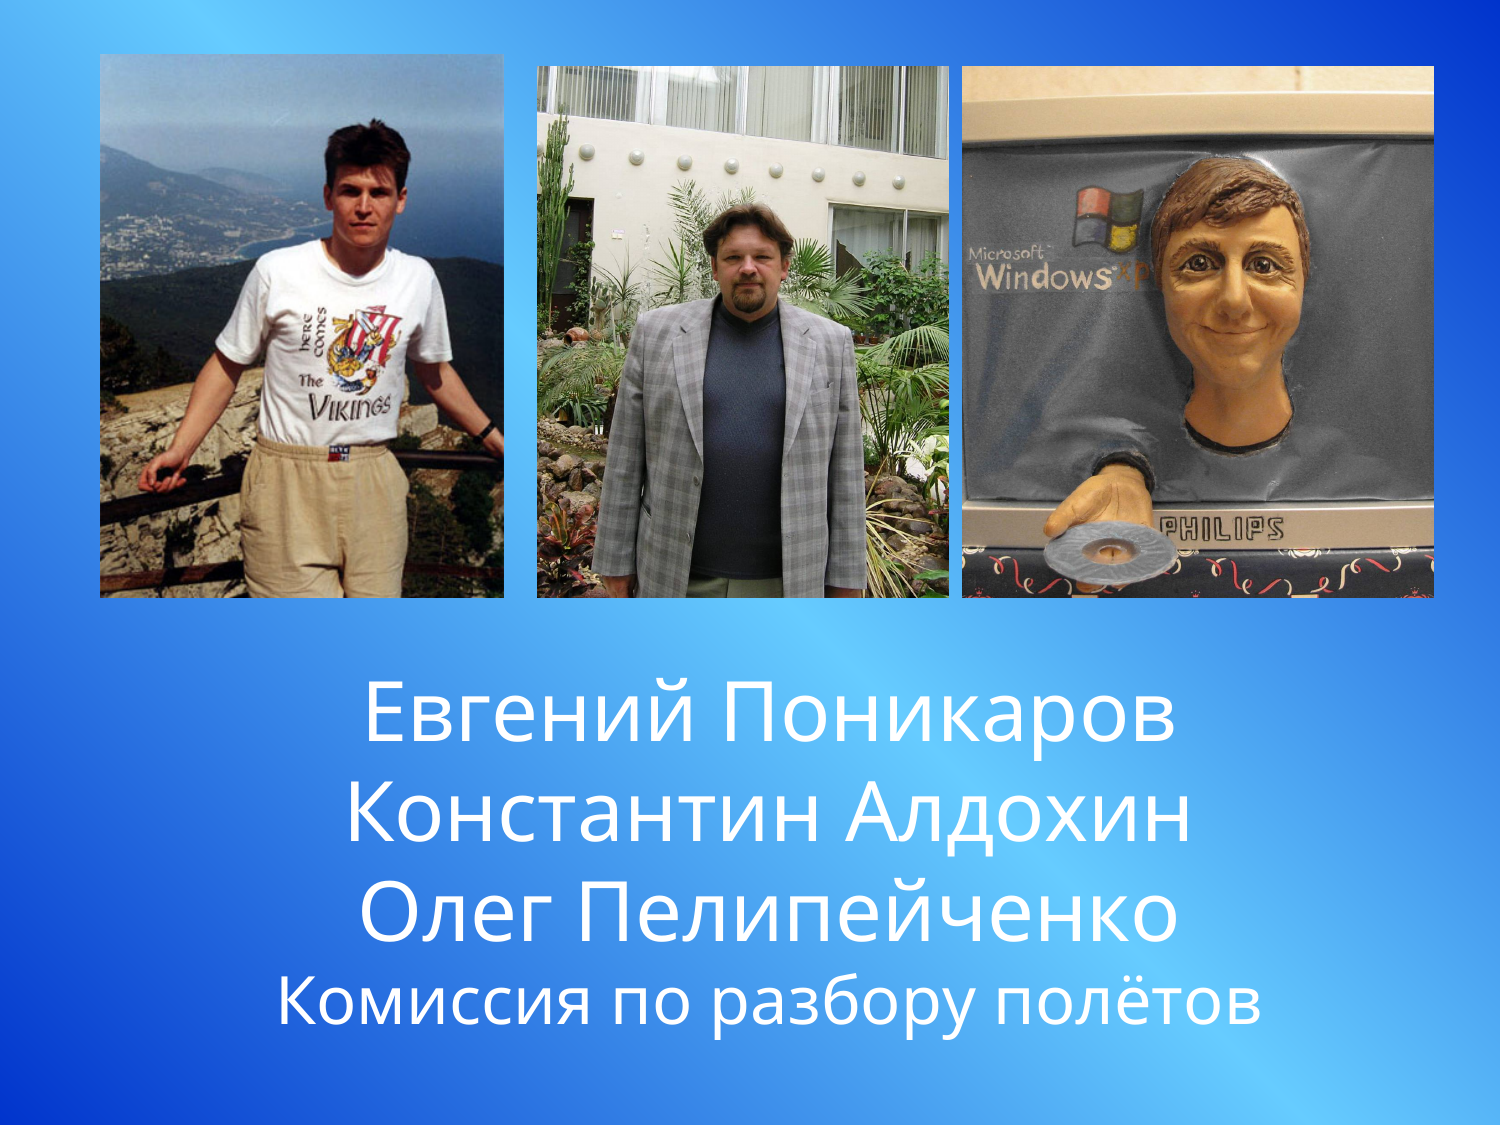

Евгений Поникаров
Константин Алдохин
Олег Пелипейченко
Комиссия по разбору полётов